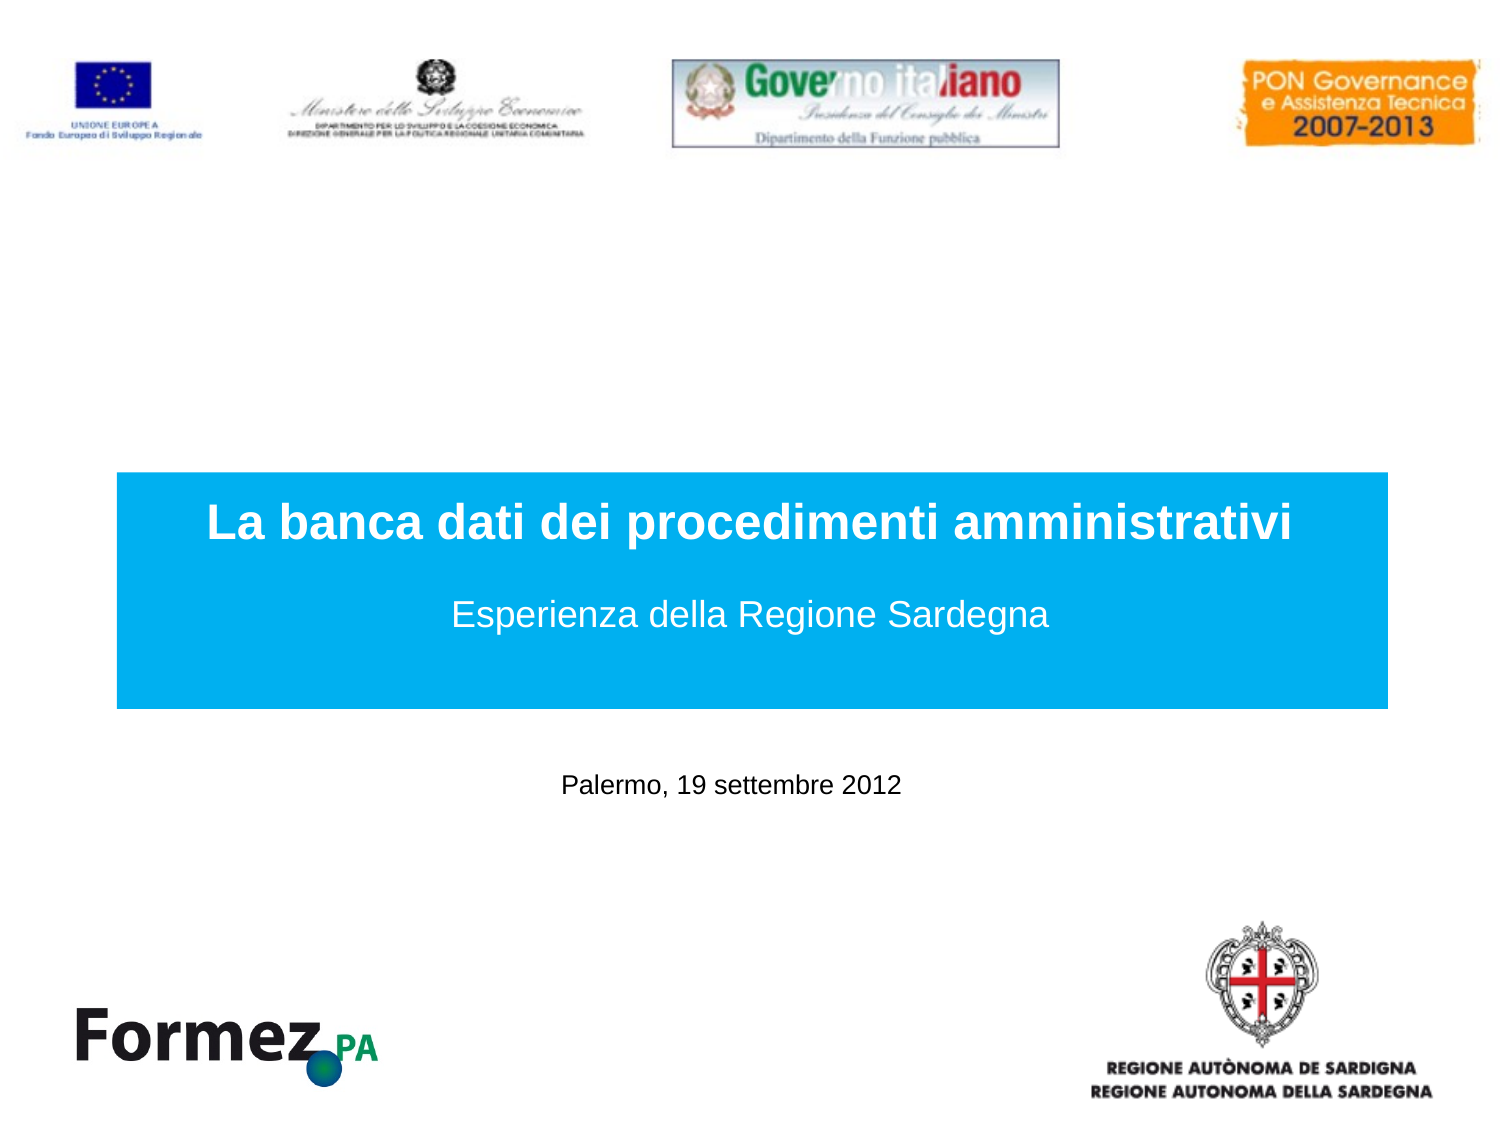

La banca dati dei procedimenti amministrativi
Esperienza della Regione Sardegna
Palermo, 19 settembre 2012